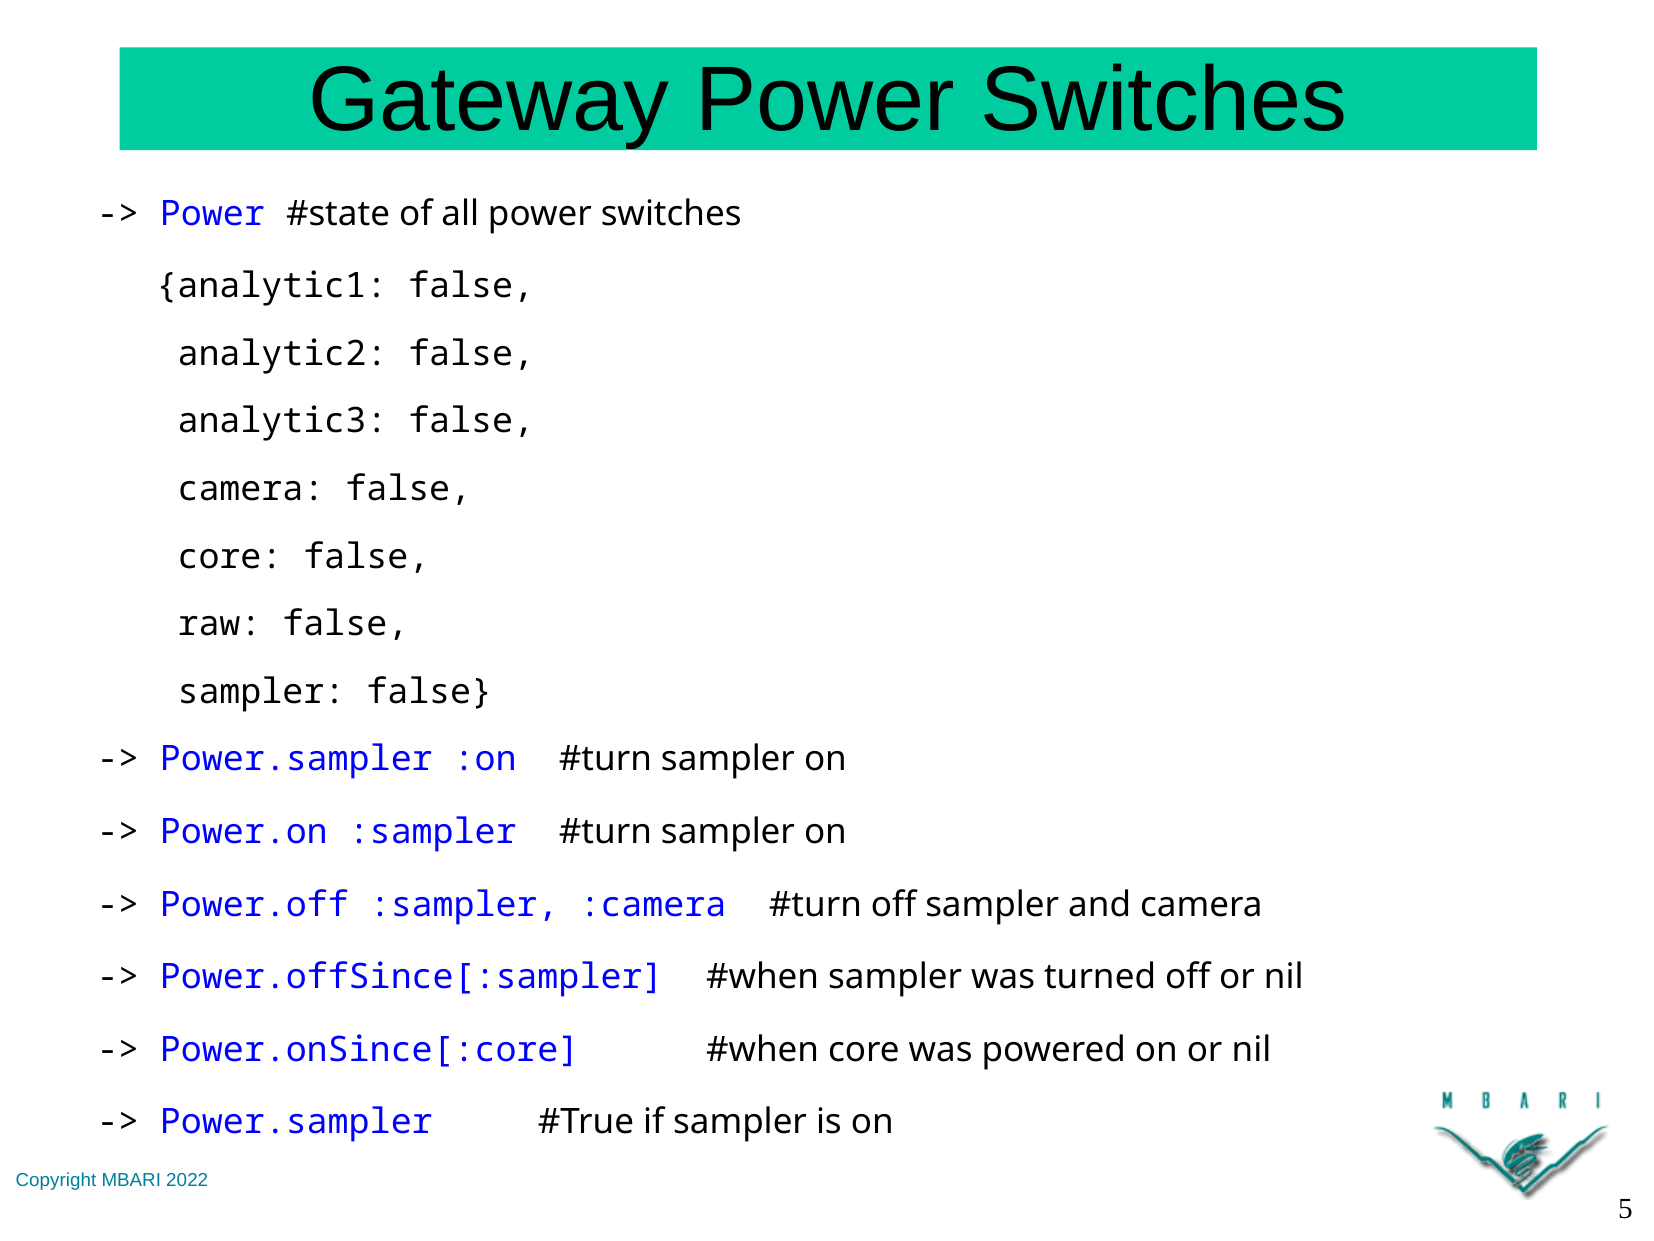

# Gateway Power Switches
-> Power		#state of all power switches
{analytic1: false,
 analytic2: false,
 analytic3: false,
 camera: false,
 core: false,
 raw: false,
 sampler: false}
-> Power.sampler :on #turn sampler on
-> Power.on :sampler #turn sampler on
-> Power.off :sampler, :camera #turn off sampler and camera
-> Power.offSince[:sampler] #when sampler was turned off or nil
-> Power.onSince[:core] 	 #when core was powered on or nil
-> Power.sampler 		#True if sampler is on